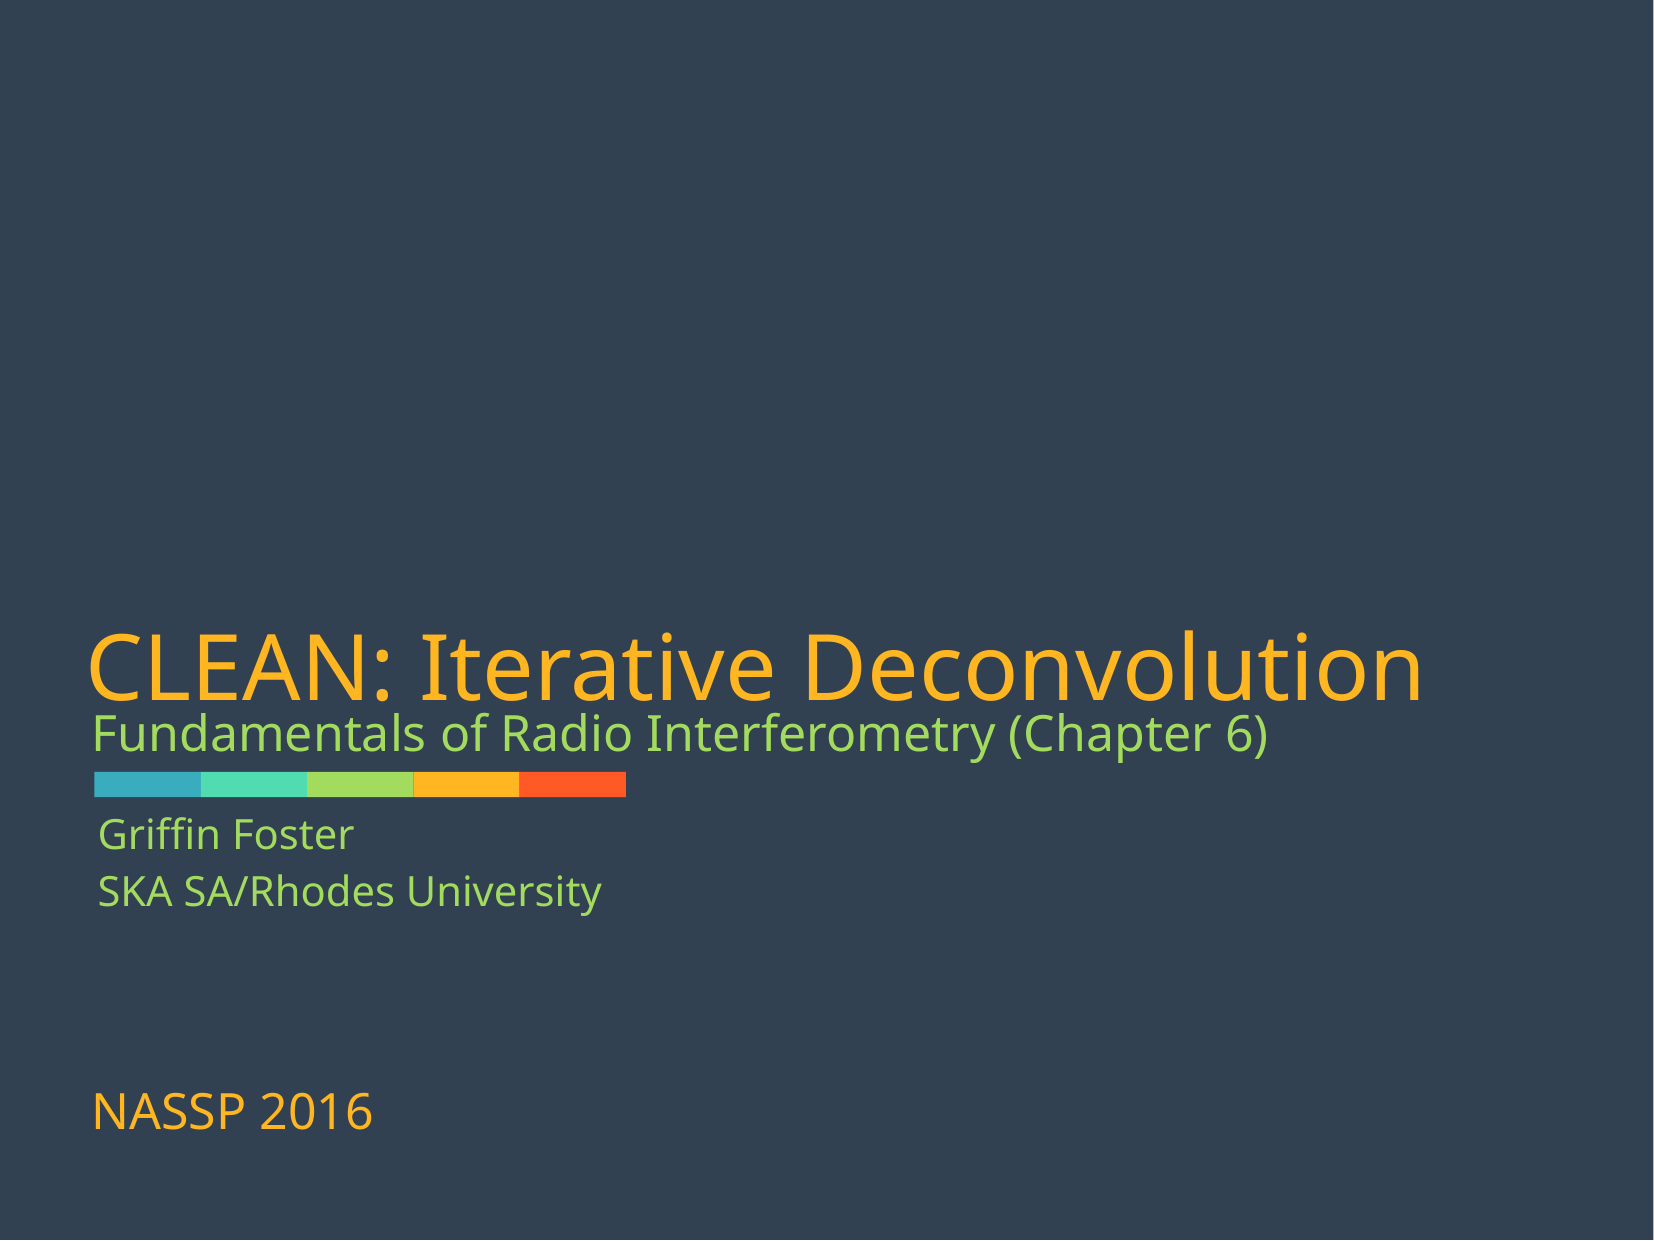

CLEAN: Iterative Deconvolution
Fundamentals of Radio Interferometry (Chapter 6)
Griffin Foster
SKA SA/Rhodes University
NASSP 2016